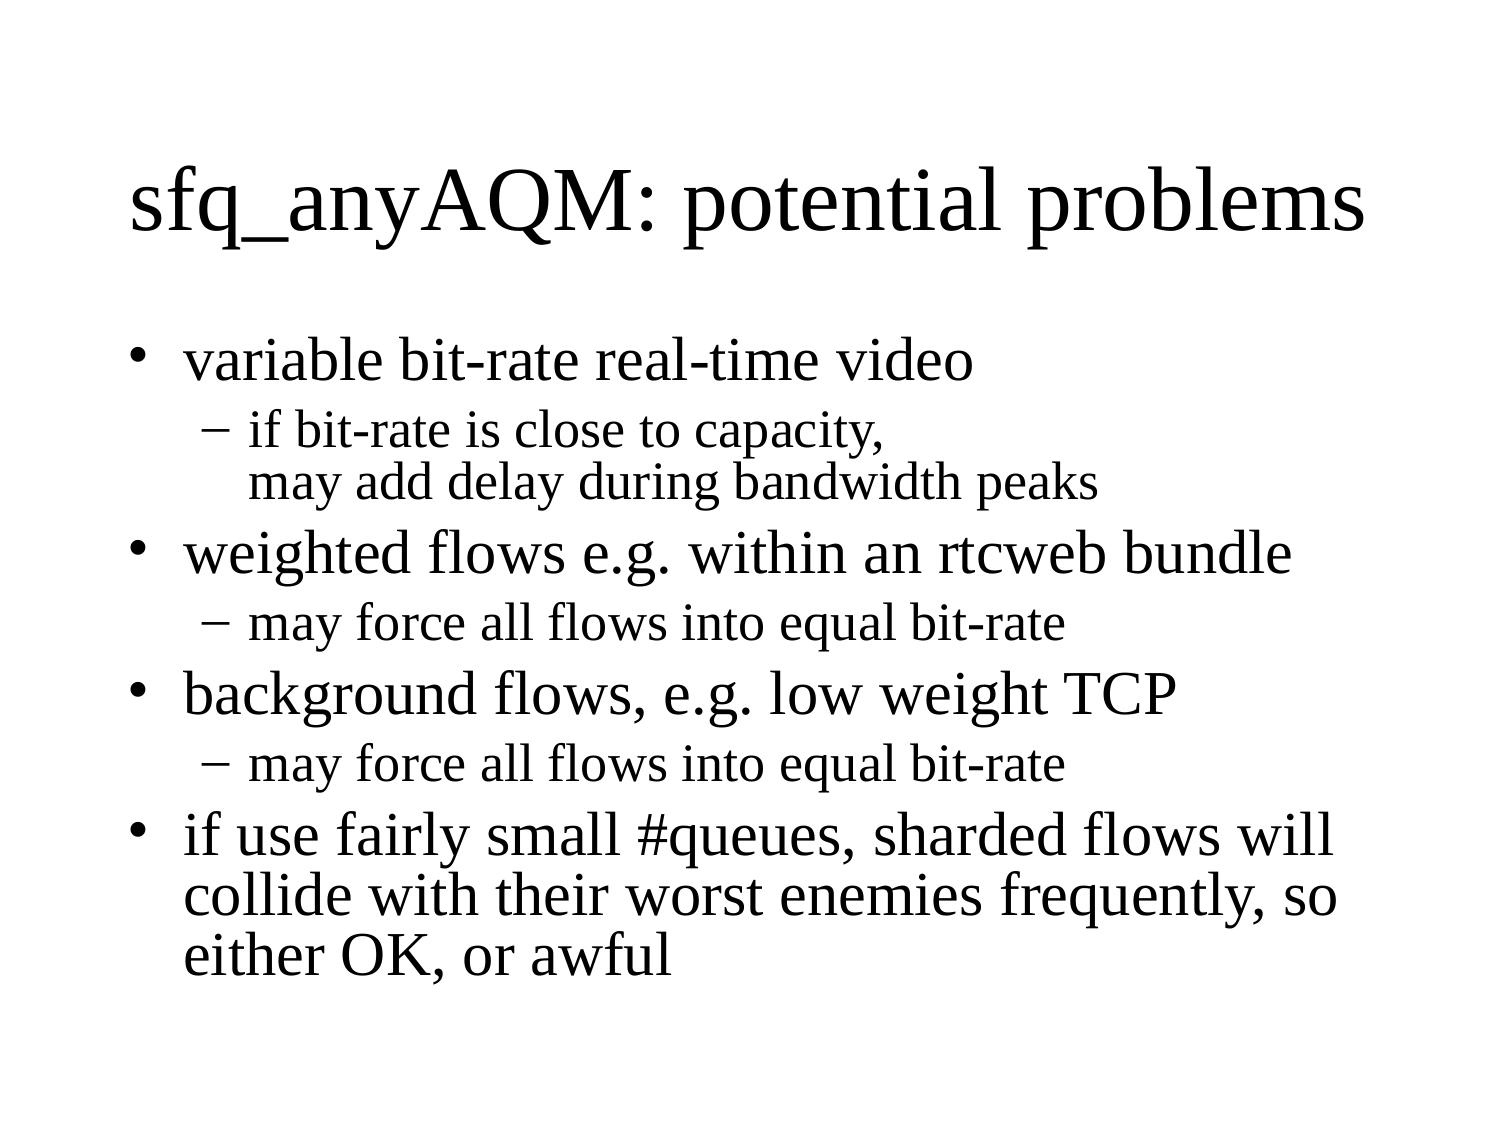

sfq_anyAQM: potential problems
variable bit-rate real-time video
if bit-rate is close to capacity,
may add delay during bandwidth peaks
weighted flows e.g. within an rtcweb bundle
may force all flows into equal bit-rate
background flows, e.g. low weight TCP
may force all flows into equal bit-rate
if use fairly small #queues, sharded flows will collide with their worst enemies frequently, so either OK, or awful